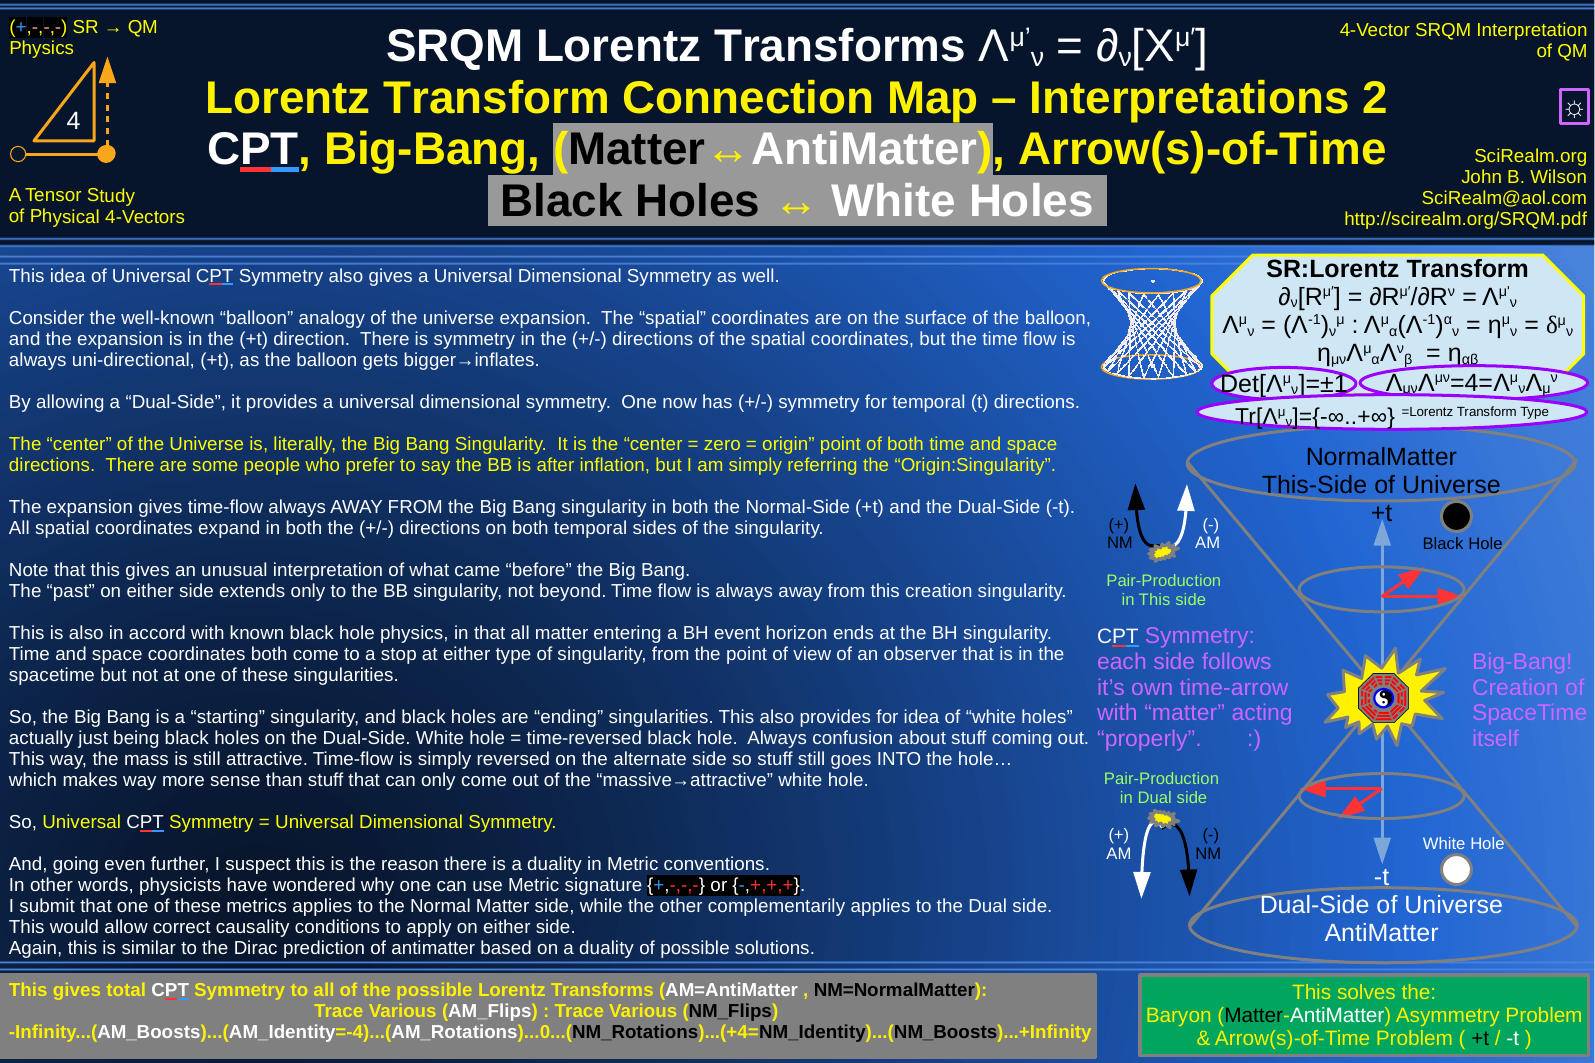

(+,-,-,-) SR → QM
Physics
A Tensor Study
of Physical 4-Vectors
# SRQM Lorentz Transforms Λμ’ν = ∂ν[Xμ′] Lorentz Transform Connection Map – Interpretations 2 CPT, Big-Bang, (Matter↔AntiMatter), Arrow(s)-of-Time Black Holes ↔ White Holes
4-Vector SRQM Interpretation
of QM
SciRealm.org
John B. Wilson
SciRealm@aol.com
http://scirealm.org/SRQM.pdf
4
☼
SR:Lorentz Transform
∂ν[Rμ′] = ∂Rμ′/∂Rν = Λμ'ν
Λμν = (Λ-1)νμ : Λμα(Λ-1)αν = ημν = δμν
ημνΛμαΛνβ = ηαβ
ΛμνΛμν=4=ΛμνΛμν
Det[Λμν]=±1
This idea of Universal CPT Symmetry also gives a Universal Dimensional Symmetry as well.
Consider the well-known “balloon” analogy of the universe expansion. The “spatial” coordinates are on the surface of the balloon, and the expansion is in the (+t) direction. There is symmetry in the (+/-) directions of the spatial coordinates, but the time flow is always uni-directional, (+t), as the balloon gets bigger→inflates.
By allowing a “Dual-Side”, it provides a universal dimensional symmetry. One now has (+/-) symmetry for temporal (t) directions.
The “center” of the Universe is, literally, the Big Bang Singularity. It is the “center = zero = origin” point of both time and space directions. There are some people who prefer to say the BB is after inflation, but I am simply referring the “Origin:Singularity”.
The expansion gives time-flow always AWAY FROM the Big Bang singularity in both the Normal-Side (+t) and the Dual-Side (-t).
All spatial coordinates expand in both the (+/-) directions on both temporal sides of the singularity.
Note that this gives an unusual interpretation of what came “before” the Big Bang.
The “past” on either side extends only to the BB singularity, not beyond. Time flow is always away from this creation singularity.
This is also in accord with known black hole physics, in that all matter entering a BH event horizon ends at the BH singularity.
Time and space coordinates both come to a stop at either type of singularity, from the point of view of an observer that is in the spacetime but not at one of these singularities.
So, the Big Bang is a “starting” singularity, and black holes are “ending” singularities. This also provides for idea of “white holes” actually just being black holes on the Dual-Side. White hole = time-reversed black hole. Always confusion about stuff coming out.
This way, the mass is still attractive. Time-flow is simply reversed on the alternate side so stuff still goes INTO the hole…
which makes way more sense than stuff that can only come out of the “massive→attractive” white hole.
So, Universal CPT Symmetry = Universal Dimensional Symmetry.
And, going even further, I suspect this is the reason there is a duality in Metric conventions.
In other words, physicists have wondered why one can use Metric signature {+,-,-,-} or {-,+,+,+}.
I submit that one of these metrics applies to the Normal Matter side, while the other complementarily applies to the Dual side.
This would allow correct causality conditions to apply on either side.
Again, this is similar to the Dirac prediction of antimatter based on a duality of possible solutions.
This gives total CPT Symmetry to all of the possible Lorentz Transforms (AM=AntiMatter , NM=NormalMatter):
				 Trace Various (AM_Flips) : Trace Various (NM_Flips)
-Infinity...(AM_Boosts)...(AM_Identity=-4)...(AM_Rotations)...0...(NM_Rotations)...(+4=NM_Identity)...(NM_Boosts)...+Infinity
Tr[Λμν]={-∞..+∞} =Lorentz Transform Type
NormalMatter
This-Side of Universe
+t
-t
Dual-Side of Universe
AntiMatter
(+)	 (-)
NM	 AM
Pair-Production
in This side
Black Hole
CPT Symmetry:
each side follows			Big-Bang!
it’s own time-arrow			Creation of
with “matter” acting			SpaceTime
“properly”.	:)			itself
Pair-Production
in Dual side
(+)	 (-)
AM	 NM
White Hole
This solves the:
Baryon (Matter-AntiMatter) Asymmetry Problem
& Arrow(s)-of-Time Problem ( +t / -t )